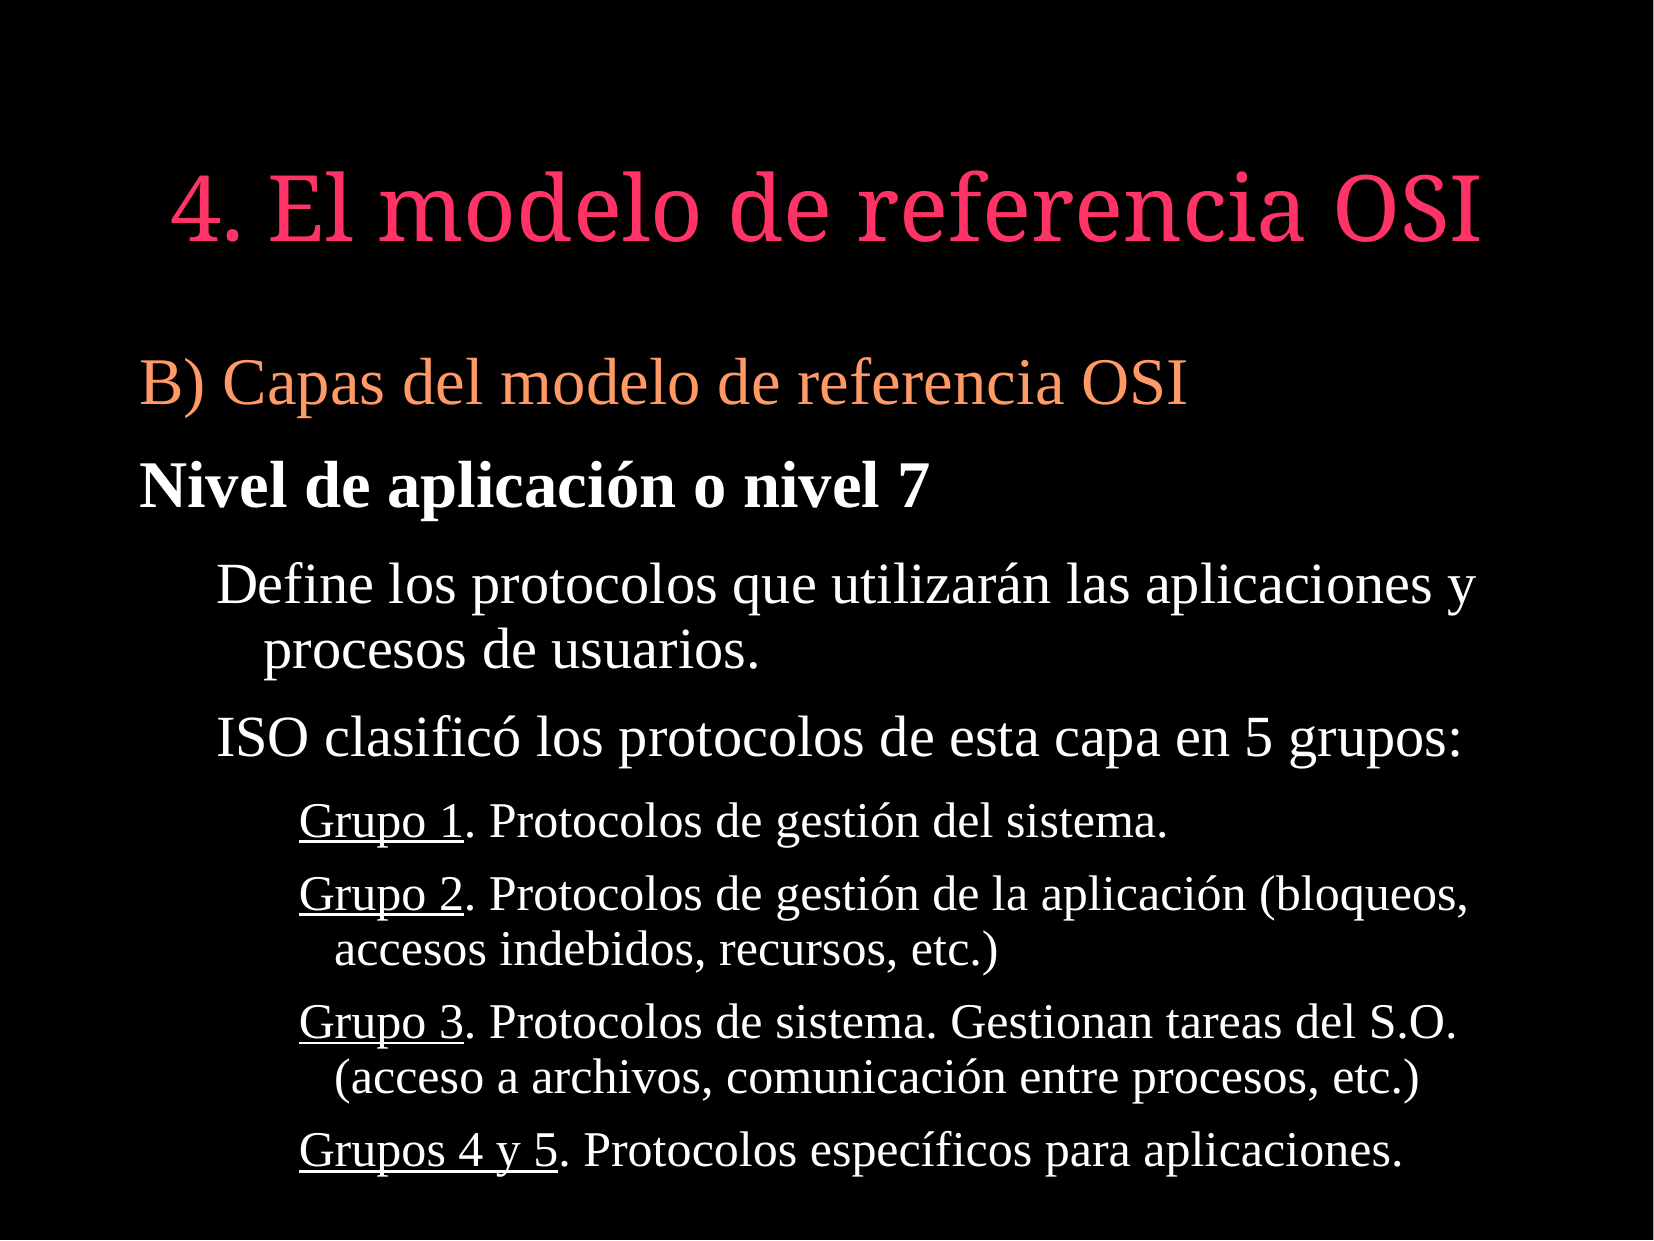

# 4. El modelo de referencia OSI
B) Capas del modelo de referencia OSI
Nivel de aplicación o nivel 7
Define los protocolos que utilizarán las aplicaciones y procesos de usuarios.
ISO clasificó los protocolos de esta capa en 5 grupos:
Grupo 1. Protocolos de gestión del sistema.
Grupo 2. Protocolos de gestión de la aplicación (bloqueos, accesos indebidos, recursos, etc.)
Grupo 3. Protocolos de sistema. Gestionan tareas del S.O. (acceso a archivos, comunicación entre procesos, etc.)
Grupos 4 y 5. Protocolos específicos para aplicaciones.